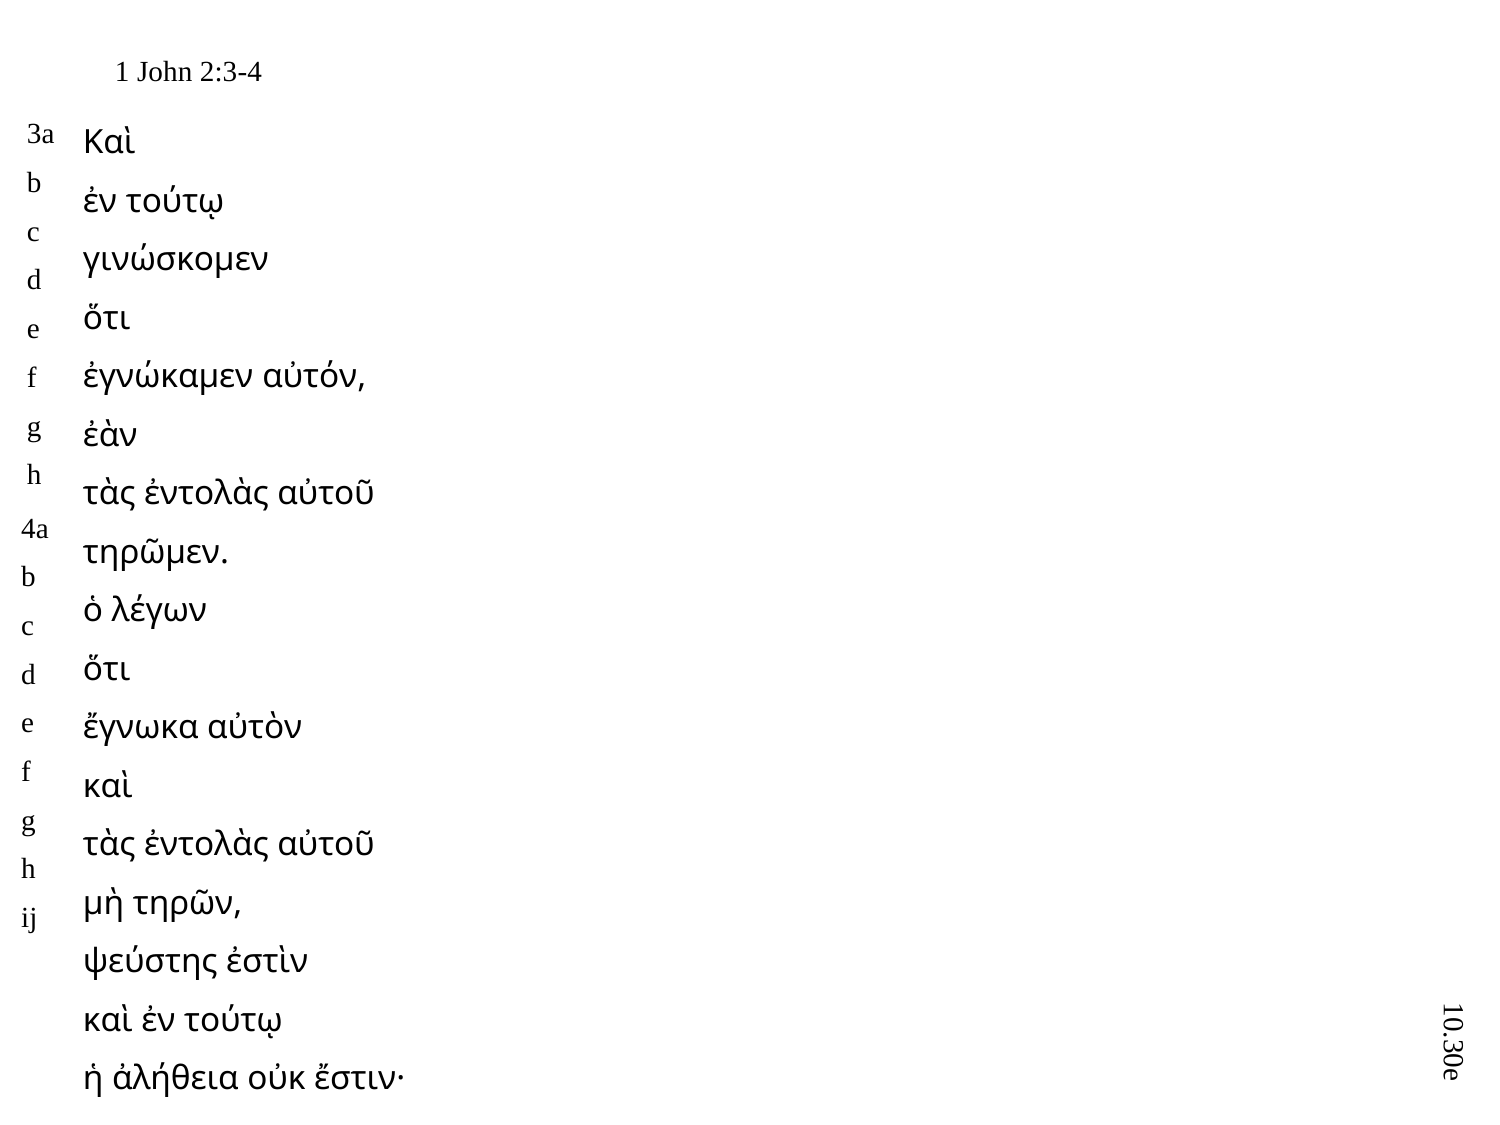

1 John 2:3-4
3a
b
c
d
e
f
g
h
Καὶ
ἐν τούτῳ
γινώσκομεν
ὅτι
ἐγνώκαμεν αὐτόν,
ἐὰν
τὰς ἐντολὰς αὐτοῦ
τηρῶμεν.
ὁ λέγων
ὅτι
ἔγνωκα αὐτὸν
καὶ
τὰς ἐντολὰς αὐτοῦ
μὴ τηρῶν,
ψεύστης ἐστὶν
καὶ ἐν τούτῳ
ἡ ἀλήθεια οὐκ ἔστιν·
4a
b
c
d
e
f
g
h
ij
10.30e